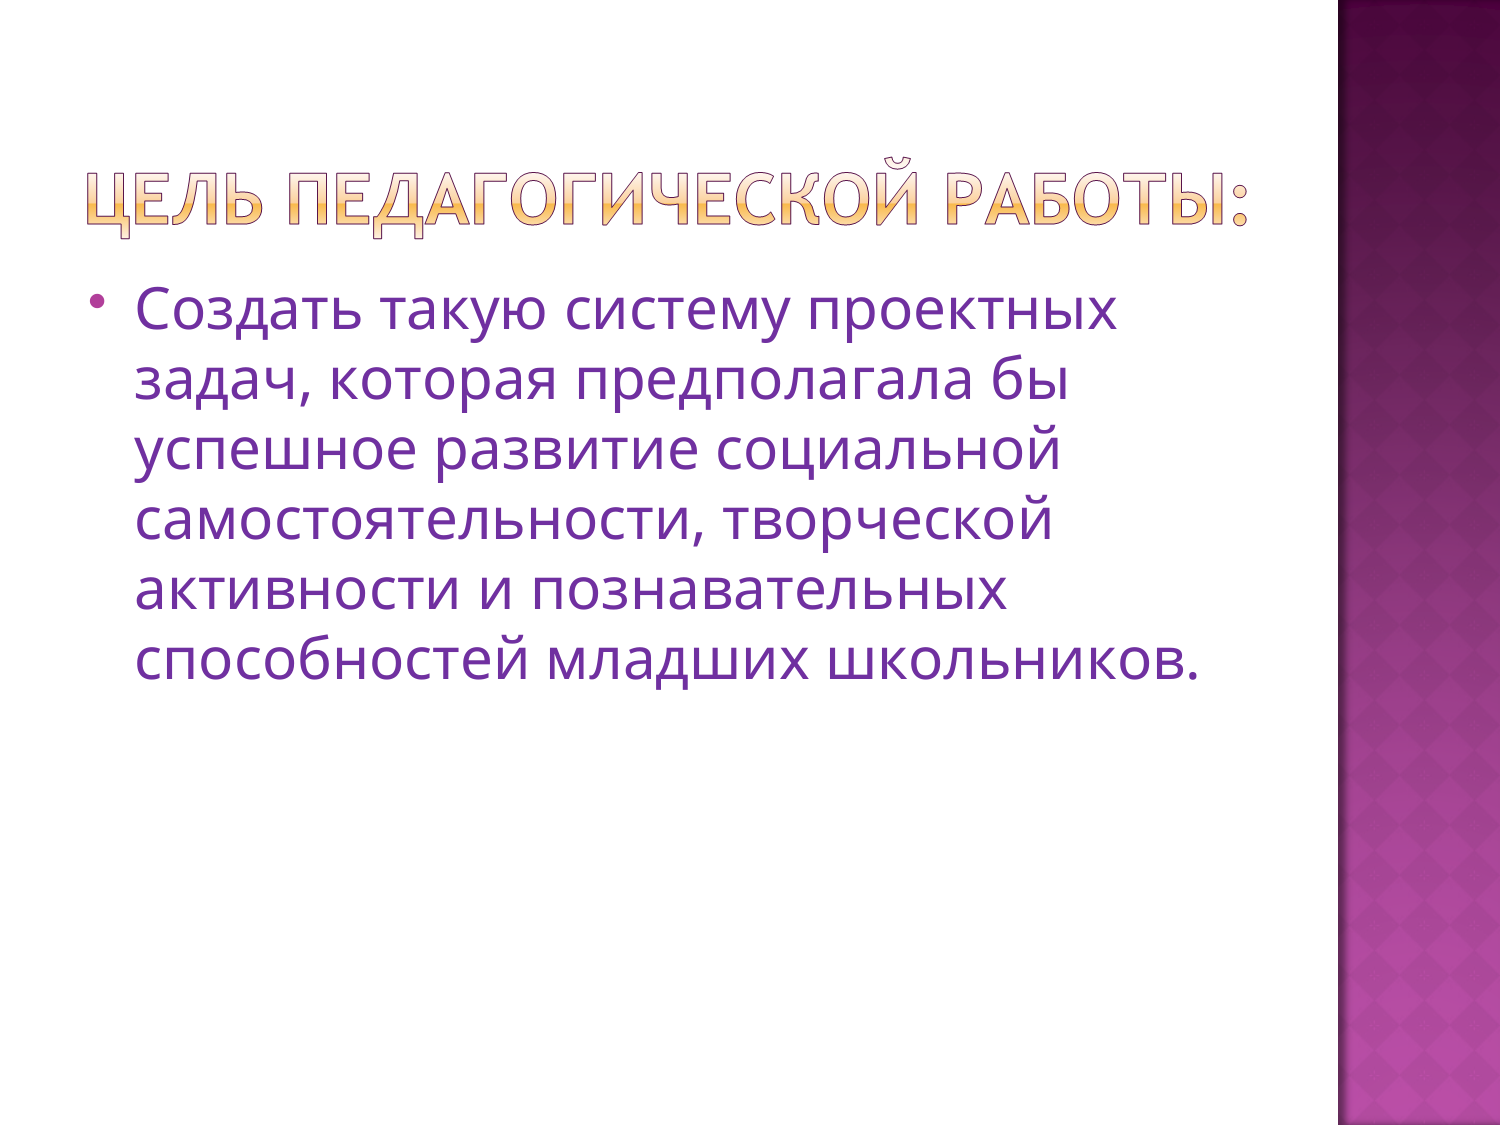

Создать такую систему проектных задач, которая предполагала бы успешное развитие социальной самостоятельности, творческой активности и познавательных способностей младших школьников.